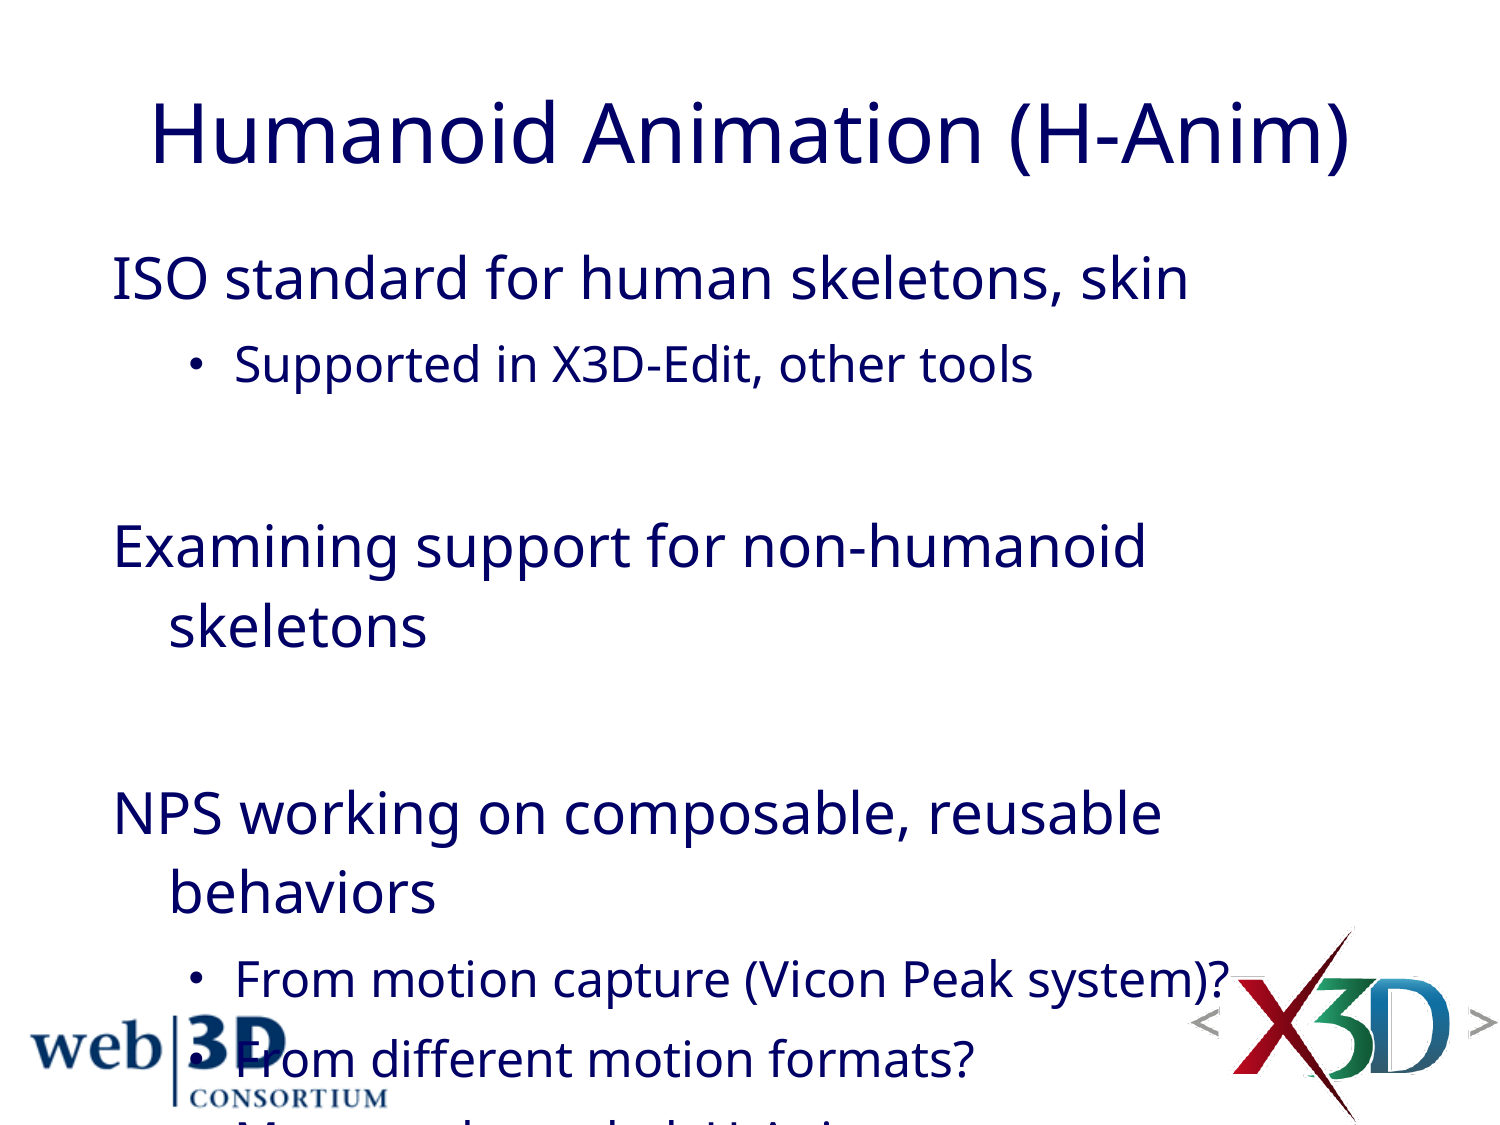

Humanoid Animation (H-Anim)
# ISO standard for human skeletons, skin
Supported in X3D-Edit, other tools
Examining support for non-humanoid skeletons
NPS working on composable, reusable behaviors
From motion capture (Vicon Peak system)?
From different motion formats?
More work needed, H-Anim group seems stalled...